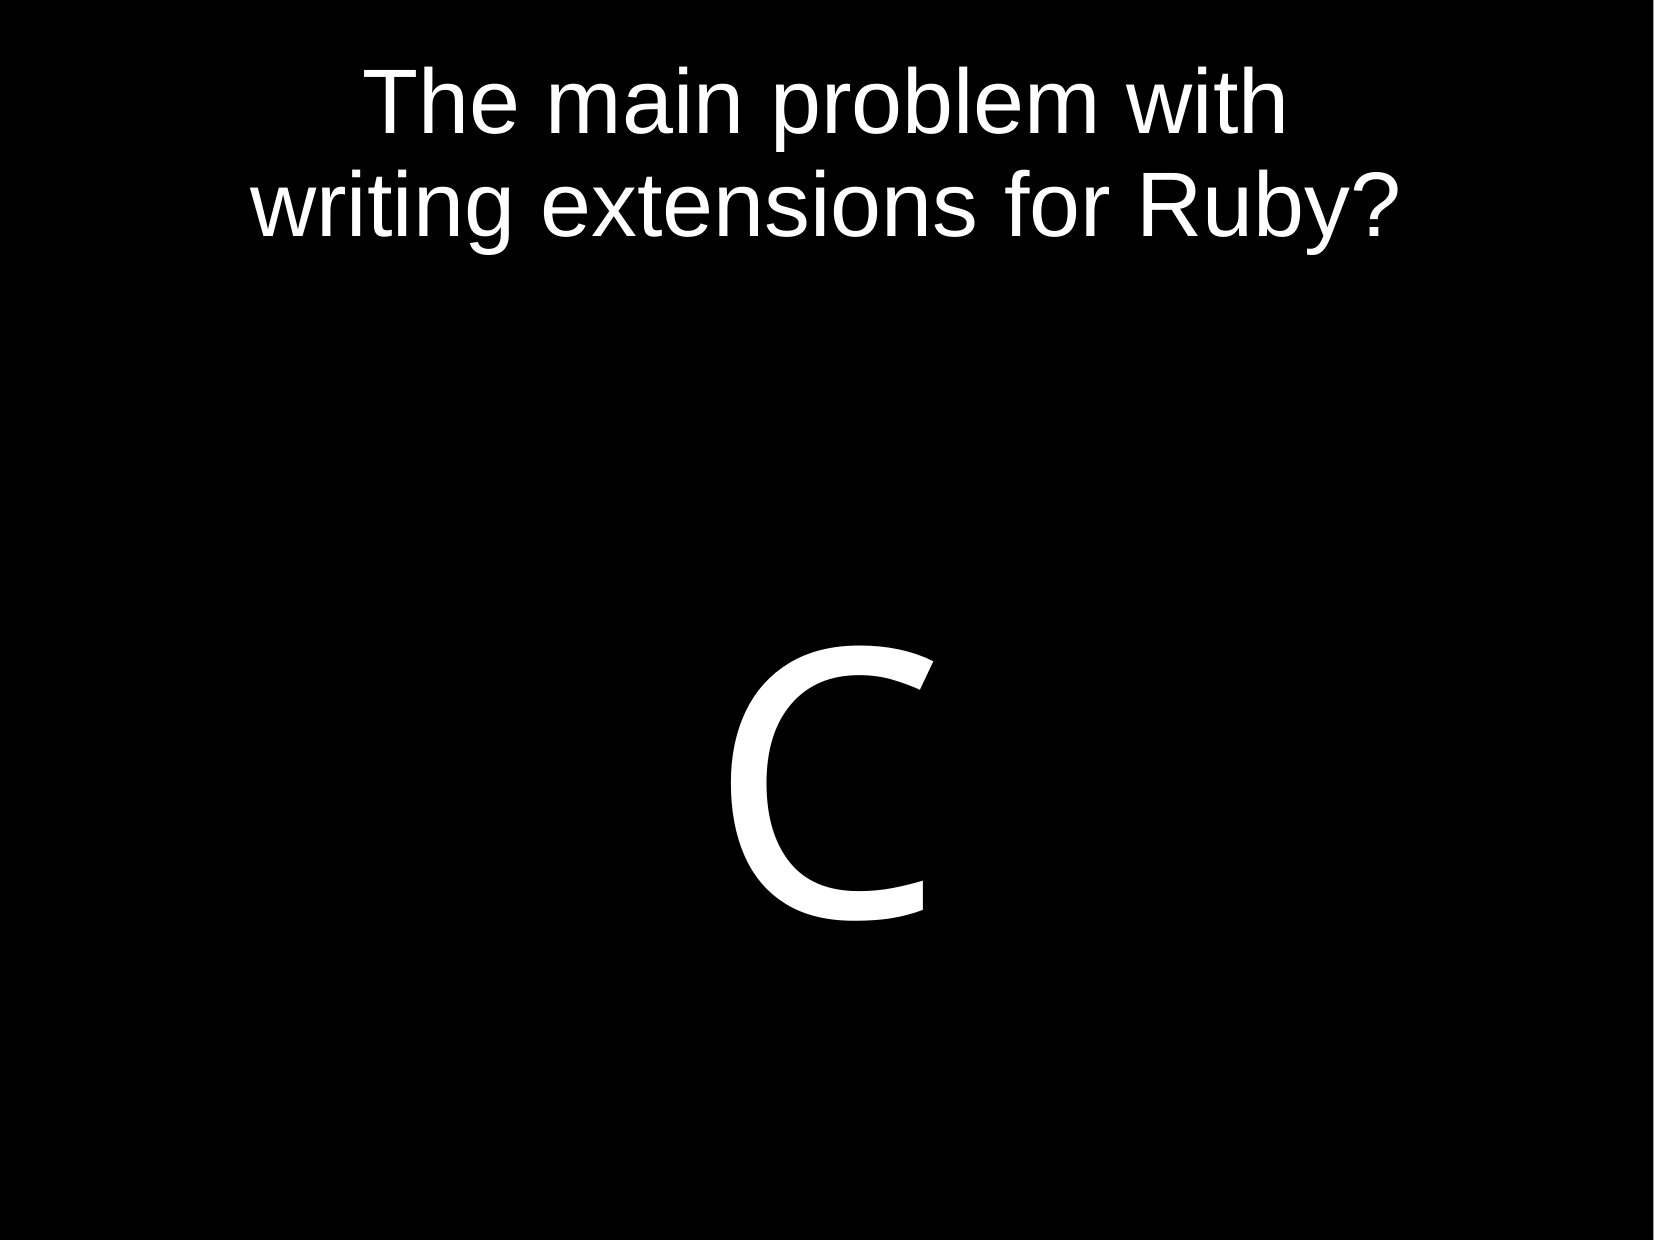

# The main problem with writing extensions for Ruby?
C